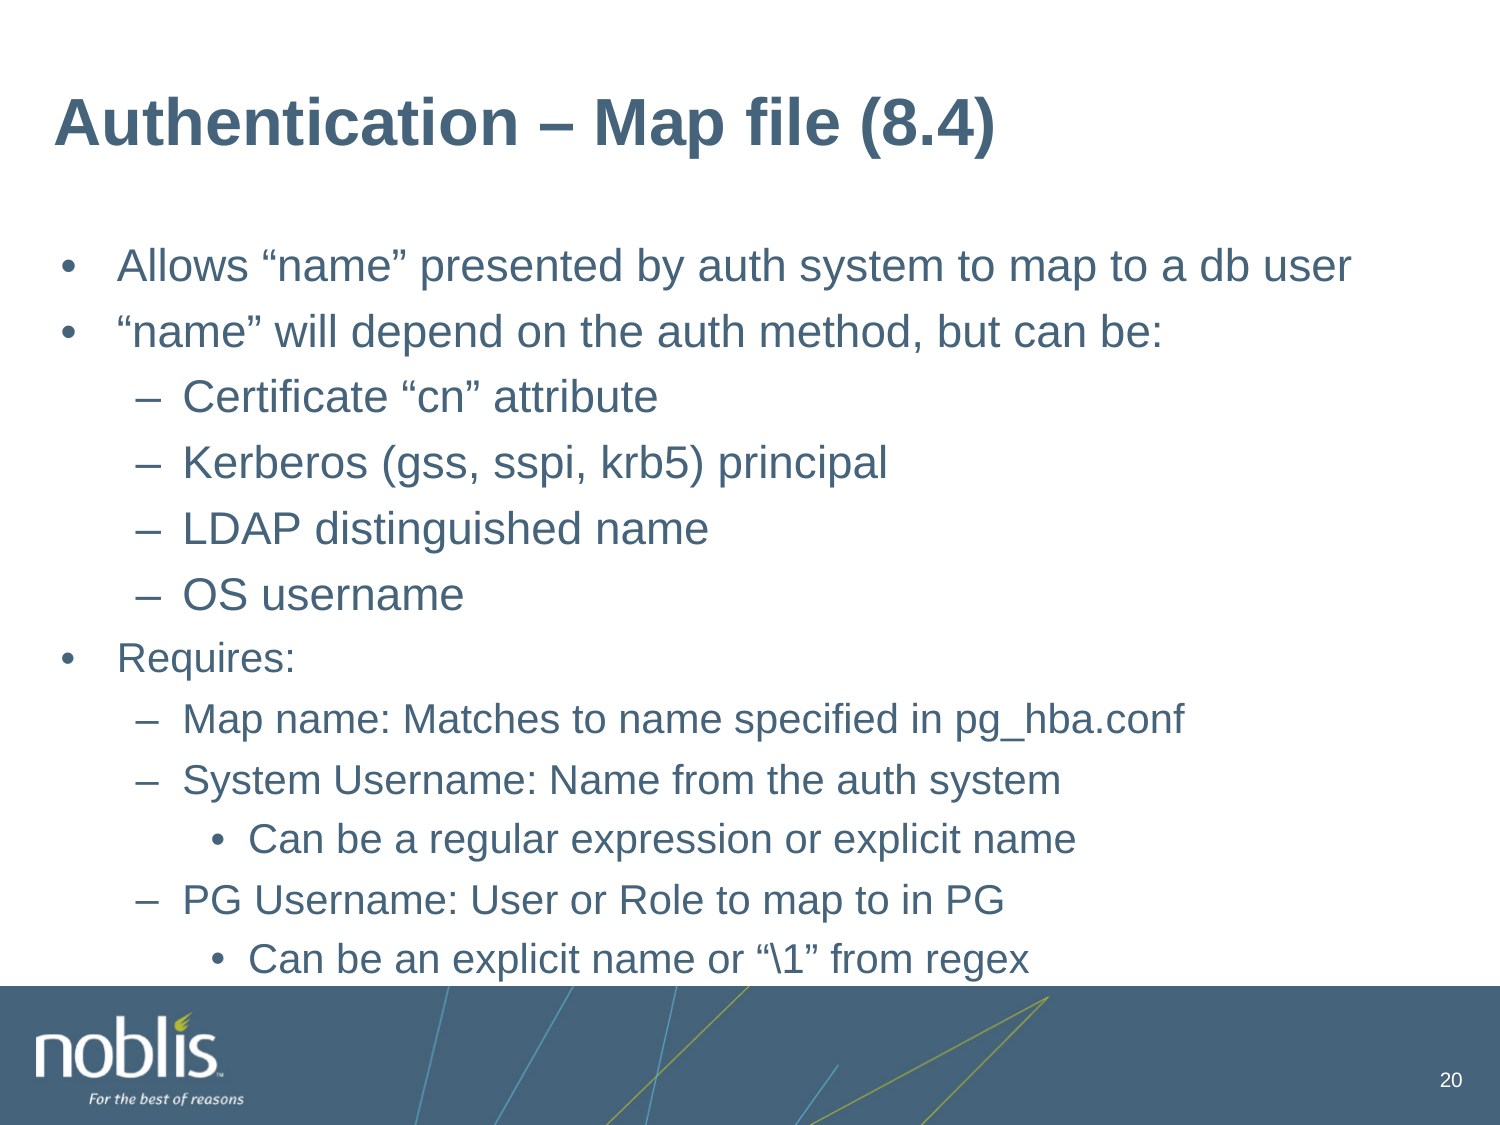

# Authentication – Map file (8.4)
Allows “name” presented by auth system to map to a db user
“name” will depend on the auth method, but can be:
Certificate “cn” attribute
Kerberos (gss, sspi, krb5) principal
LDAP distinguished name
OS username
Requires:
Map name: Matches to name specified in pg_hba.conf
System Username: Name from the auth system
Can be a regular expression or explicit name
PG Username: User or Role to map to in PG
Can be an explicit name or “\1” from regex